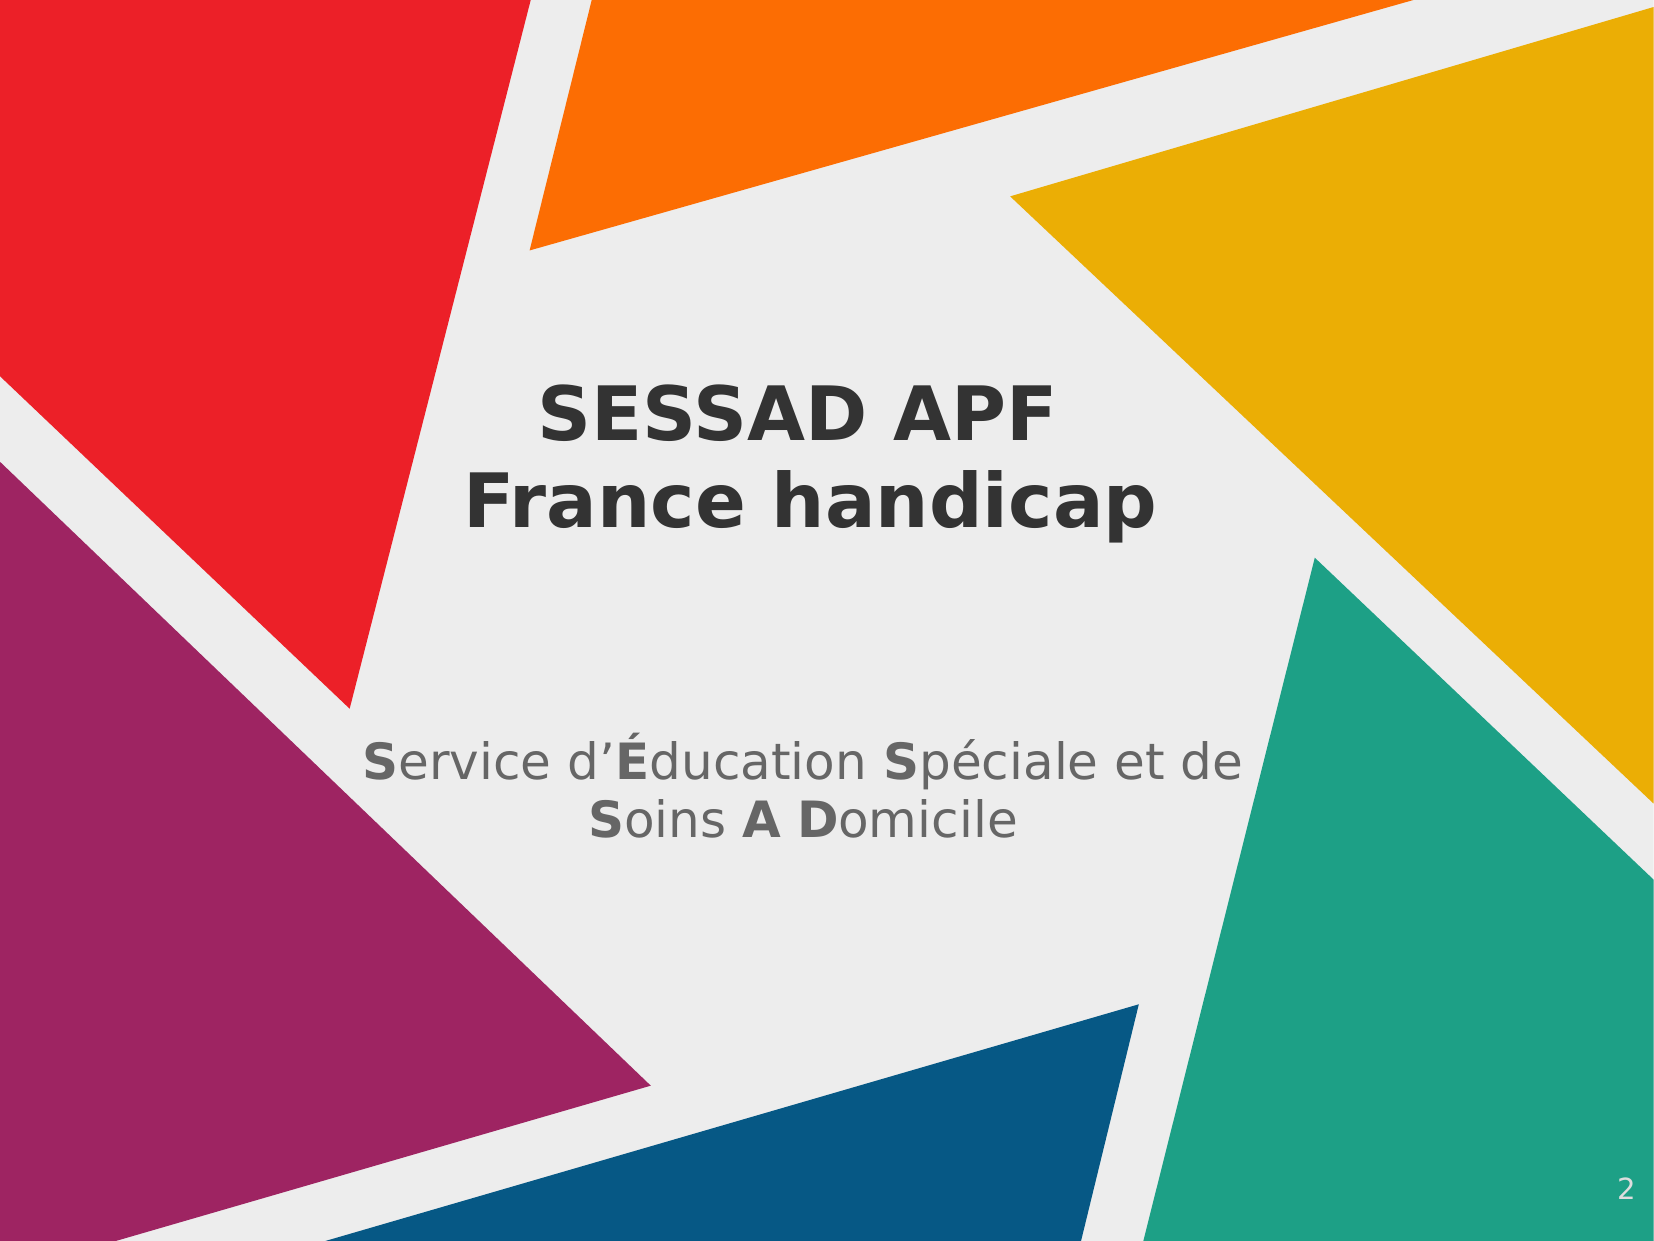

# SESSAD APF France handicap
Service d’Éducation Spéciale et de Soins A Domicile
2